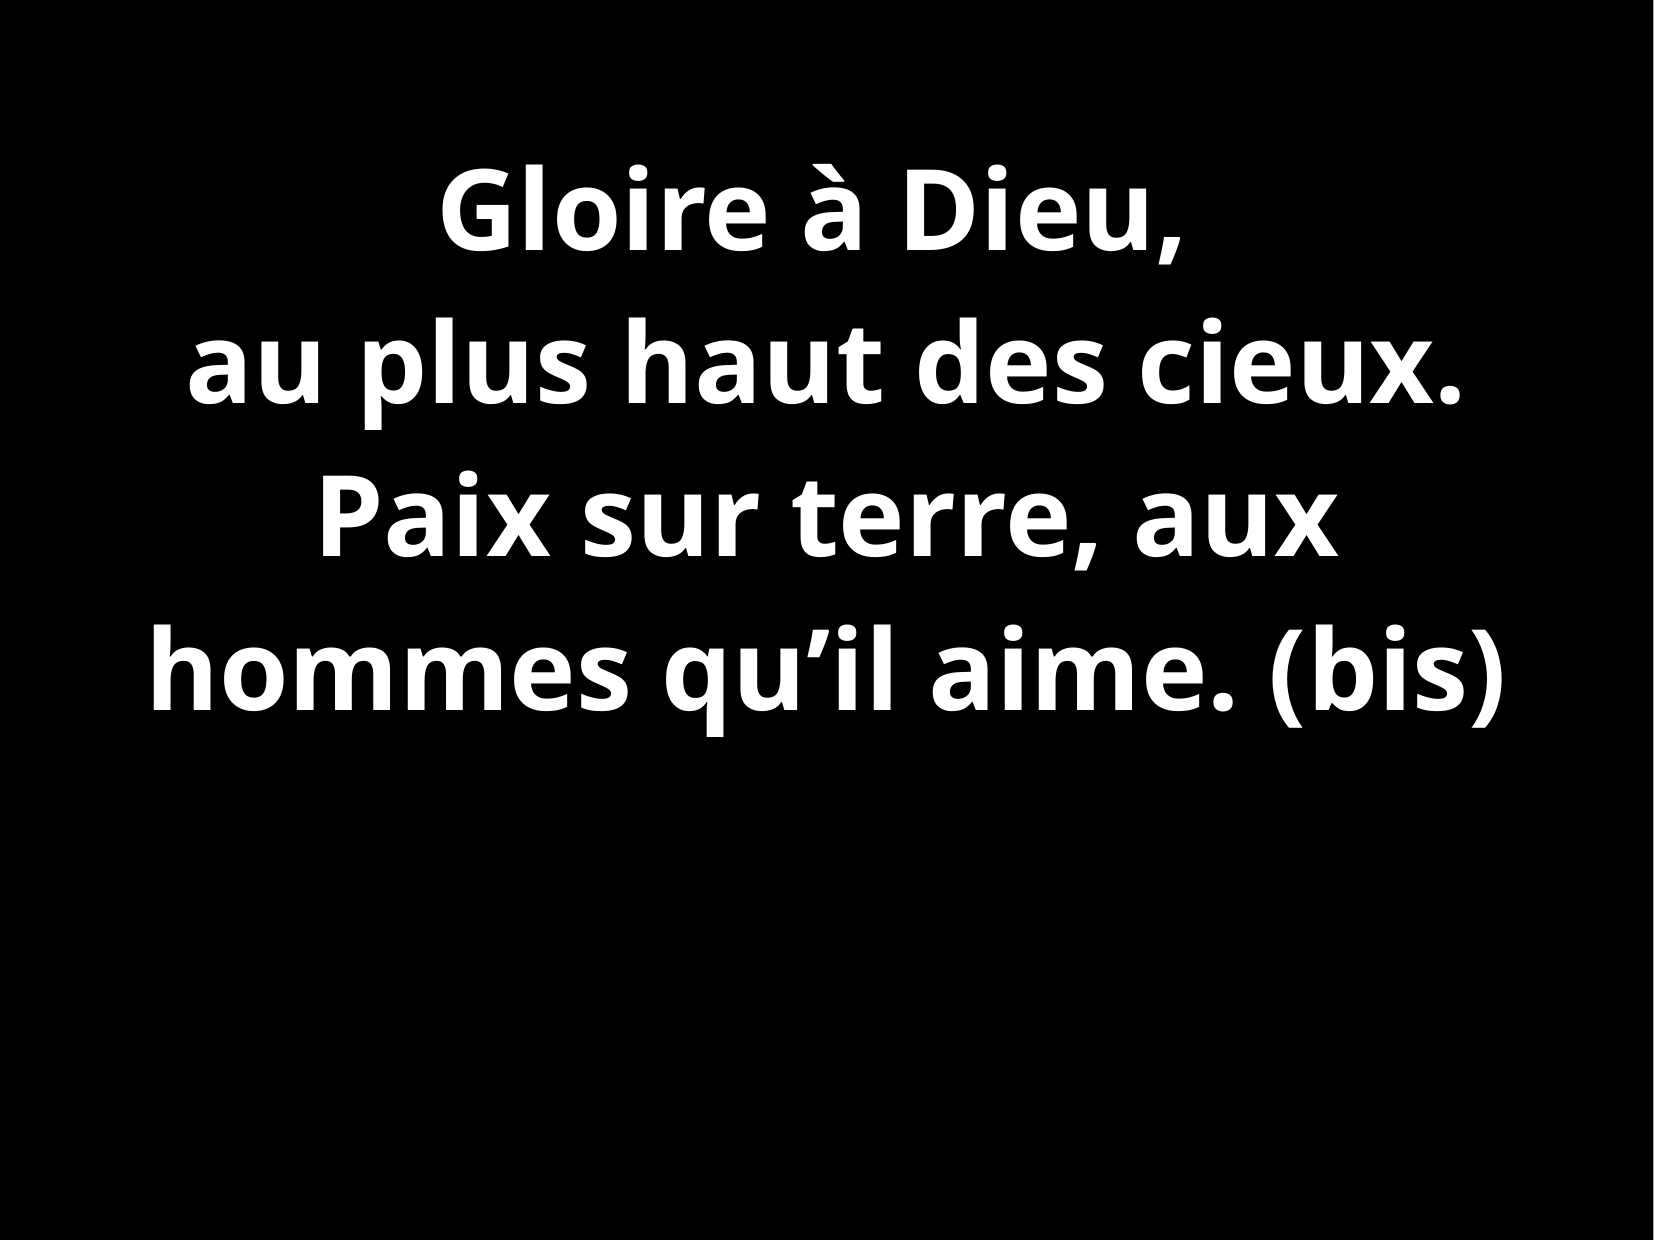

# Gloire à Dieu,
au plus haut des cieux.
Paix sur terre, aux hommes qu’il aime. (bis)